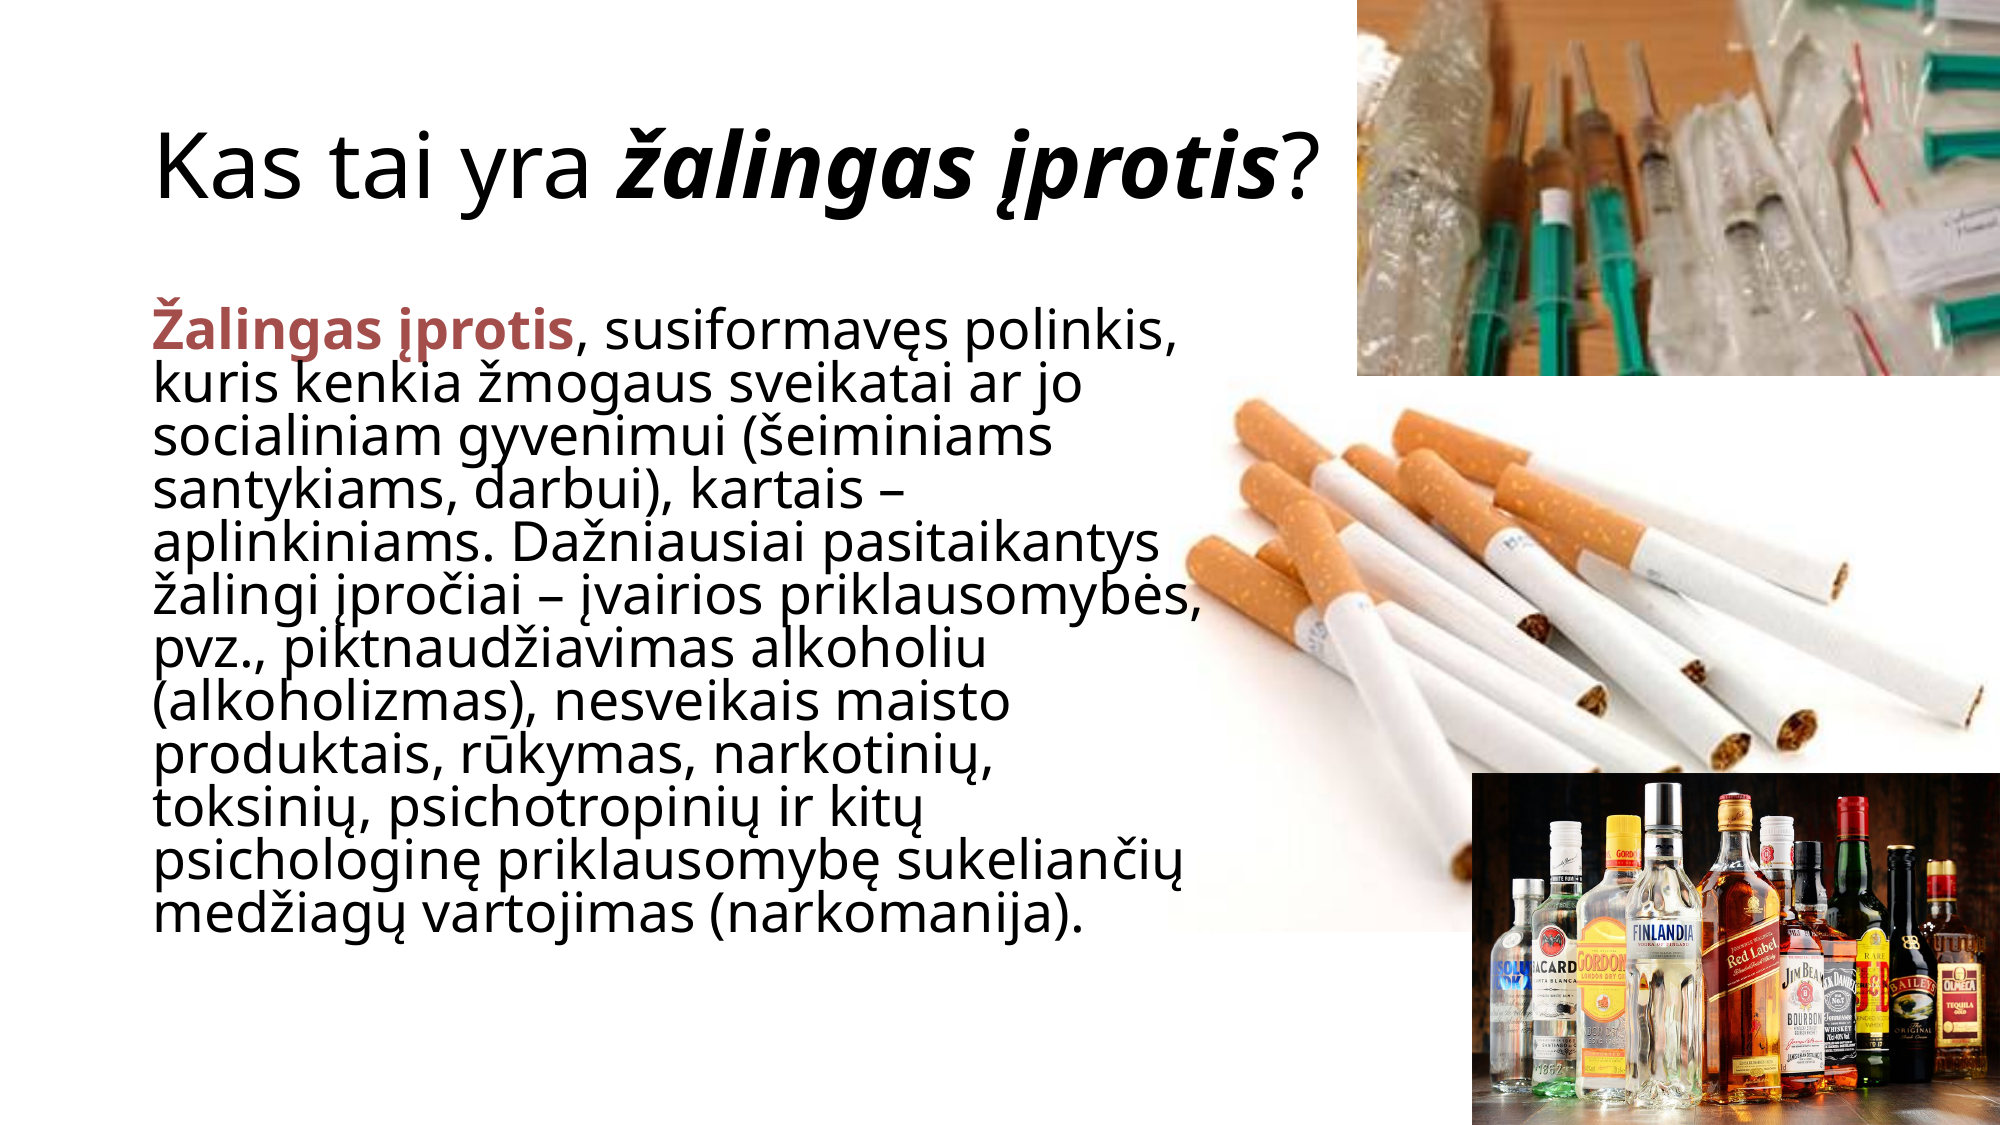

# Kas tai yra žalingas įprotis?
Žalingas įprotis, susiformavęs polinkis, kuris kenkia žmogaus sveikatai ar jo socialiniam gyvenimui (šeiminiams santykiams, darbui), kartais – aplinkiniams. Dažniausiai pasitaikantys žalingi įpročiai – įvairios priklausomybės, pvz., piktnaudžiavimas alkoholiu (alkoholizmas), nesveikais maisto produktais, rūkymas, narkotinių, toksinių, psichotropinių ir kitų psichologinę priklausomybę sukeliančių medžiagų vartojimas (narkomanija).